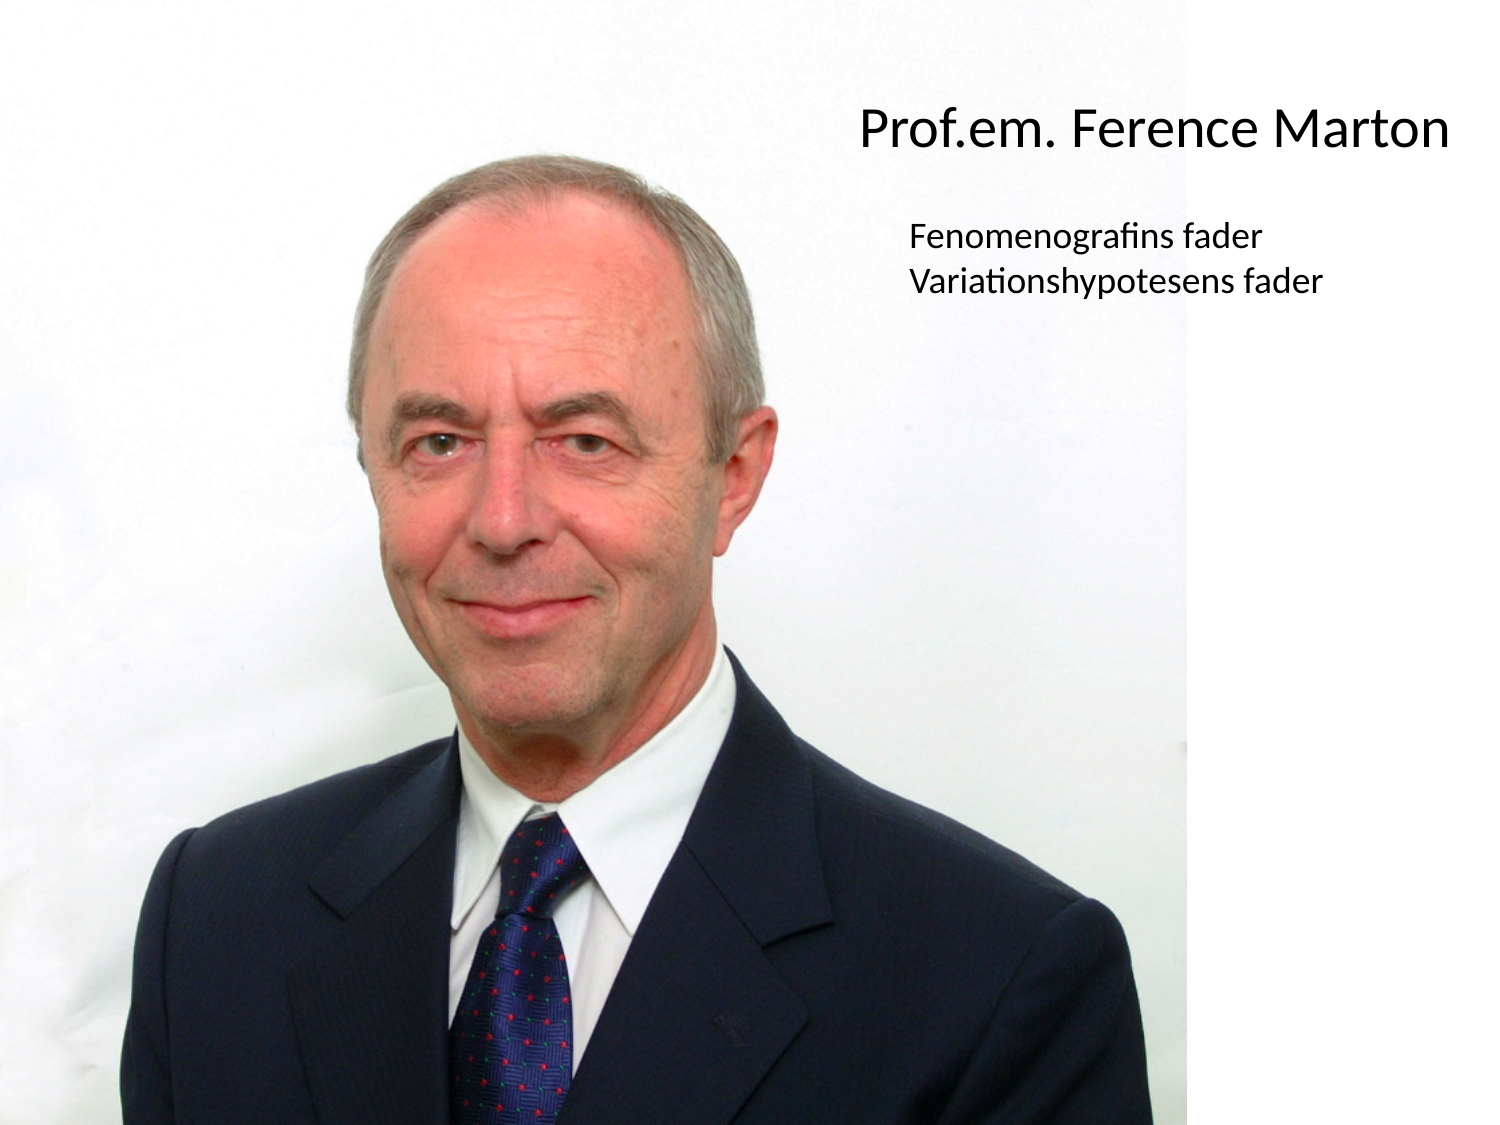

Prof.em. Ference Marton
Fenomenografins fader
Variationshypotesens fader